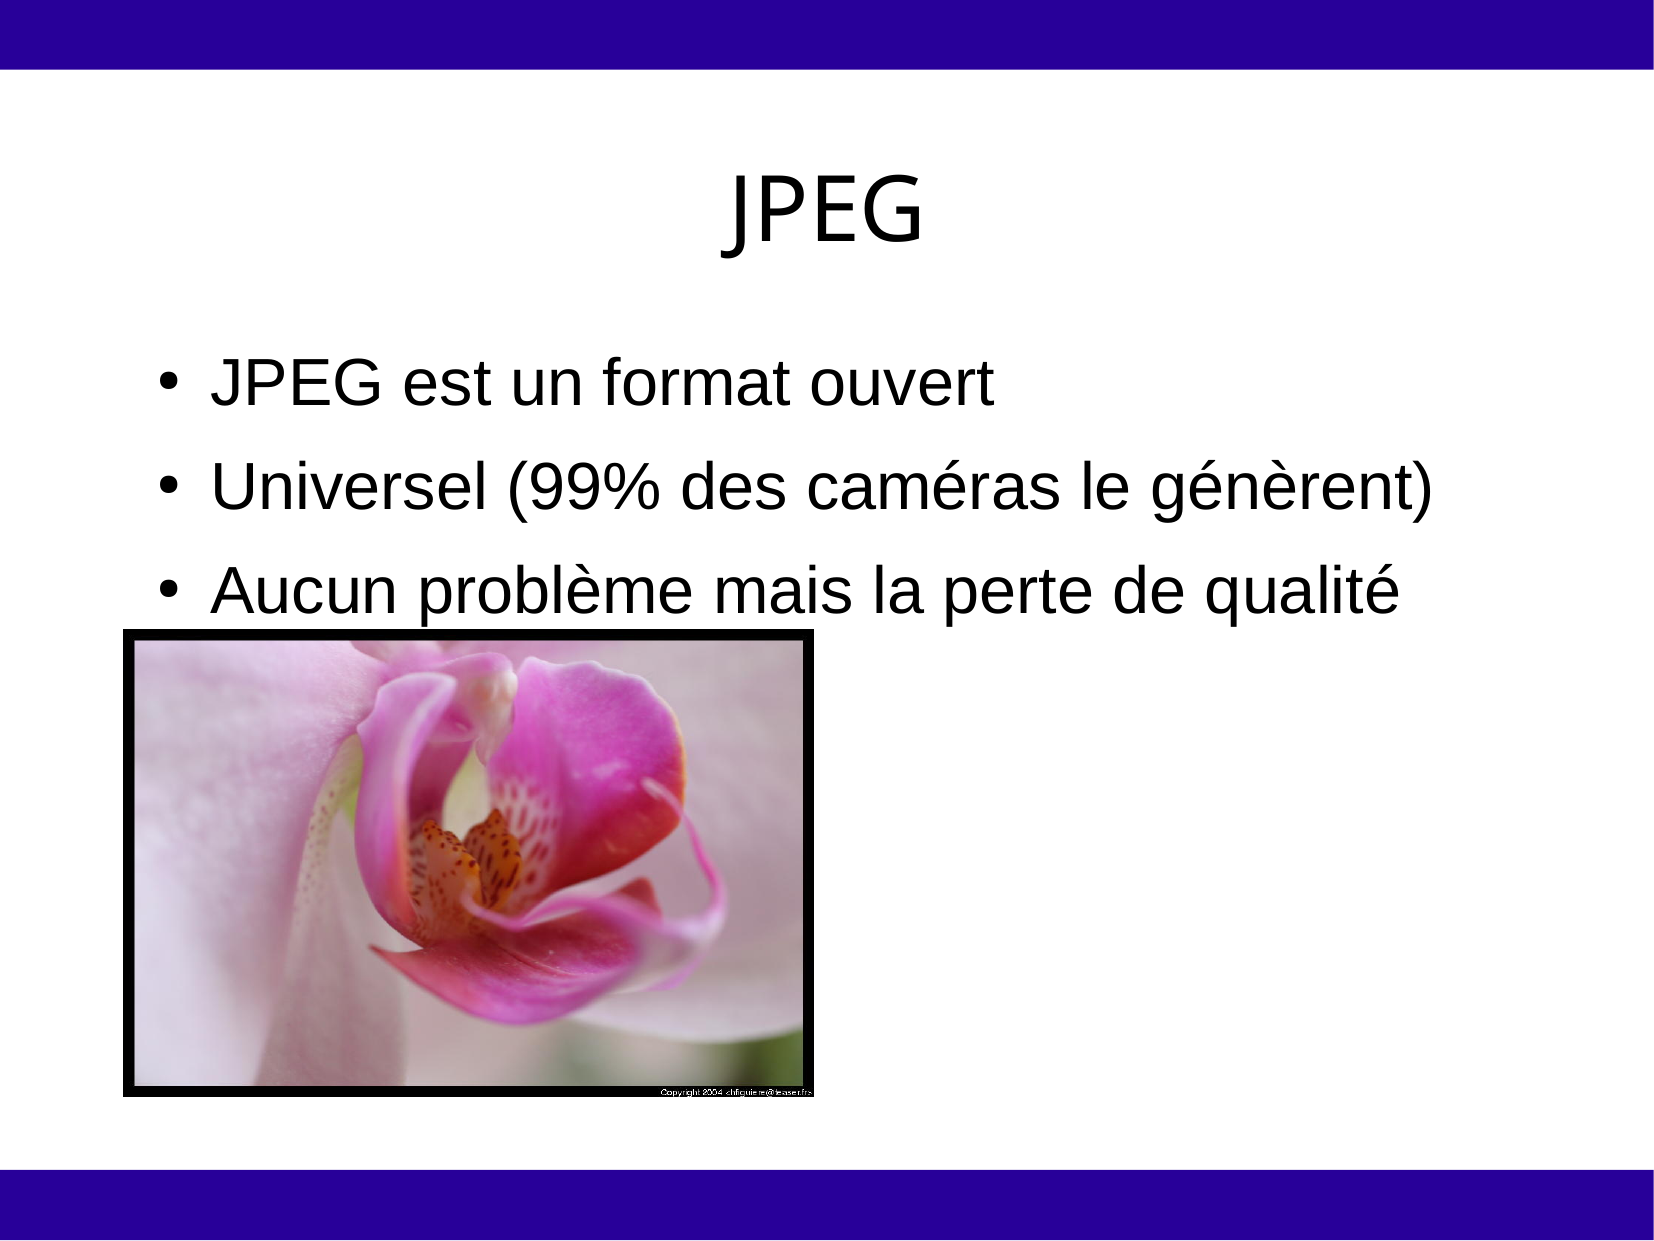

# JPEG
JPEG est un format ouvert
Universel (99% des caméras le génèrent)
Aucun problème mais la perte de qualité